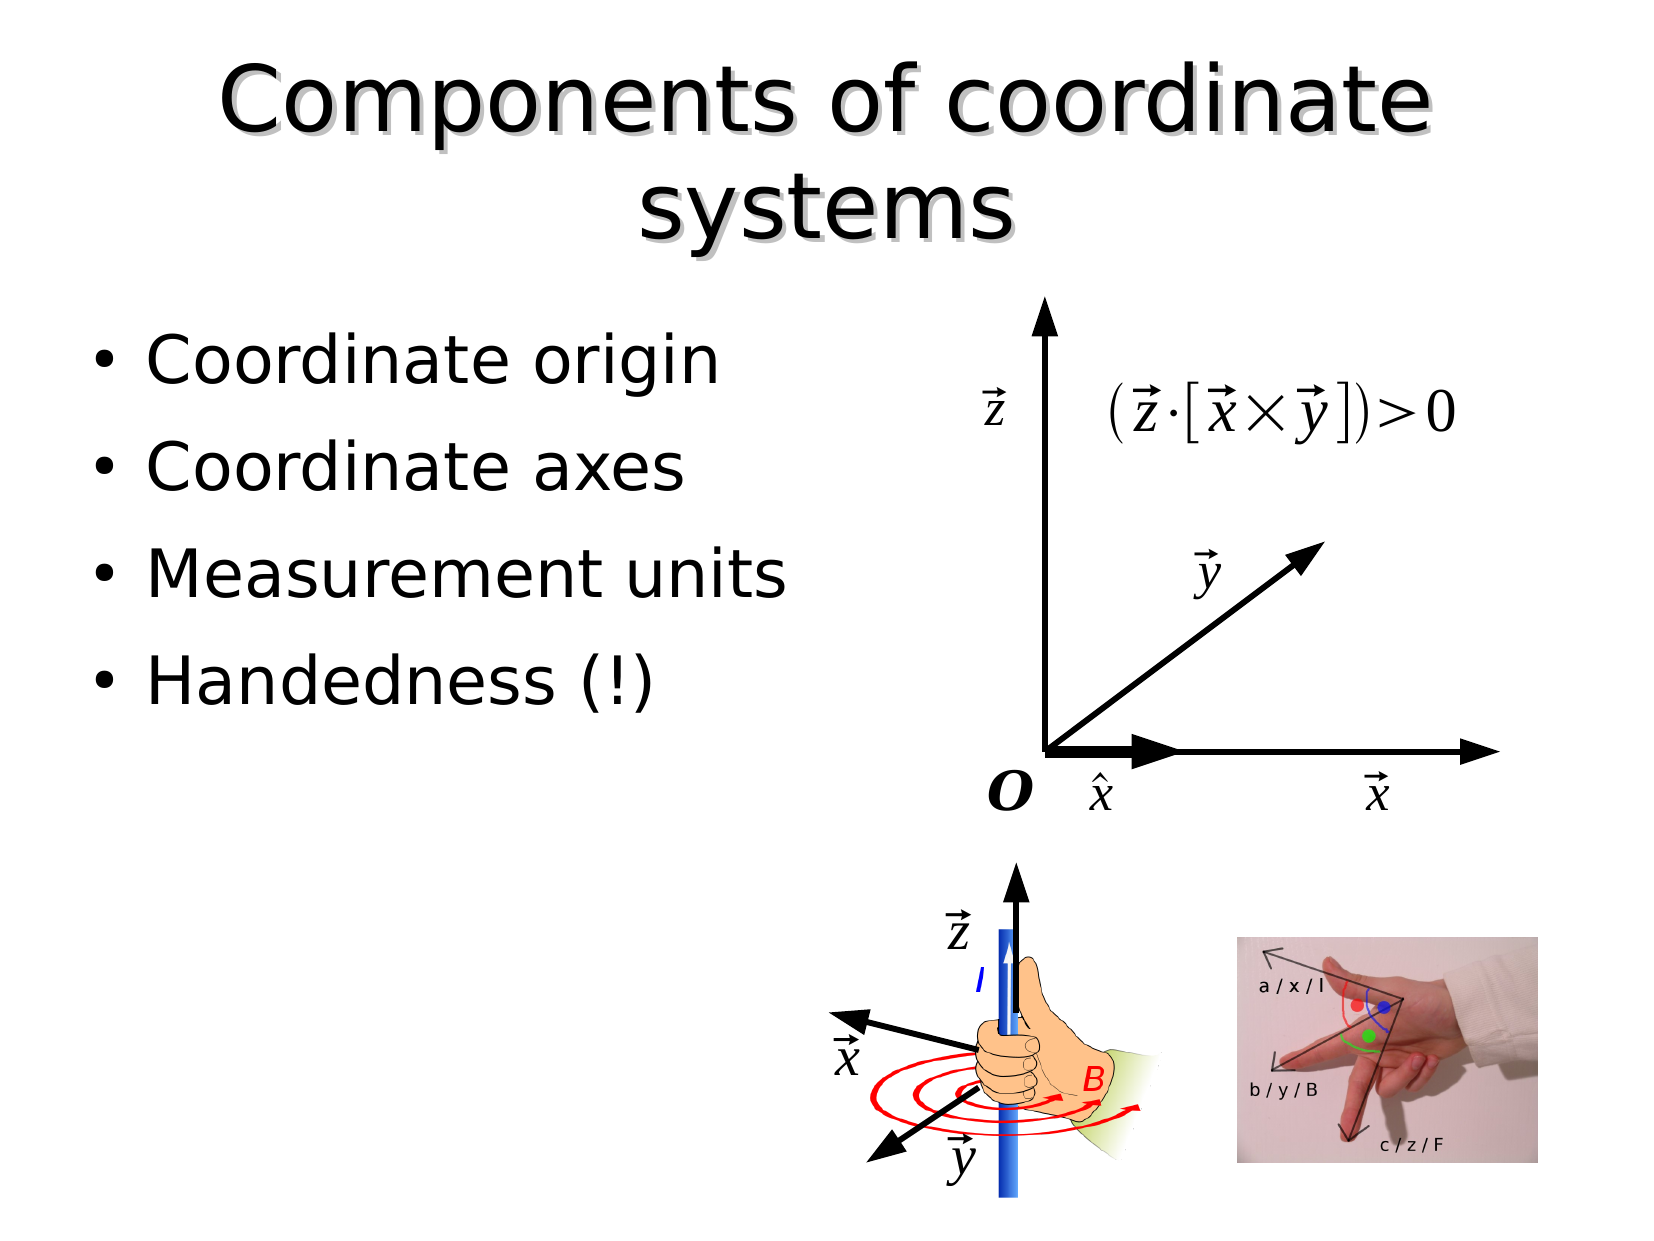

# Components of coordinate systems
O
Coordinate origin
Coordinate axes
Measurement units
Handedness (!)